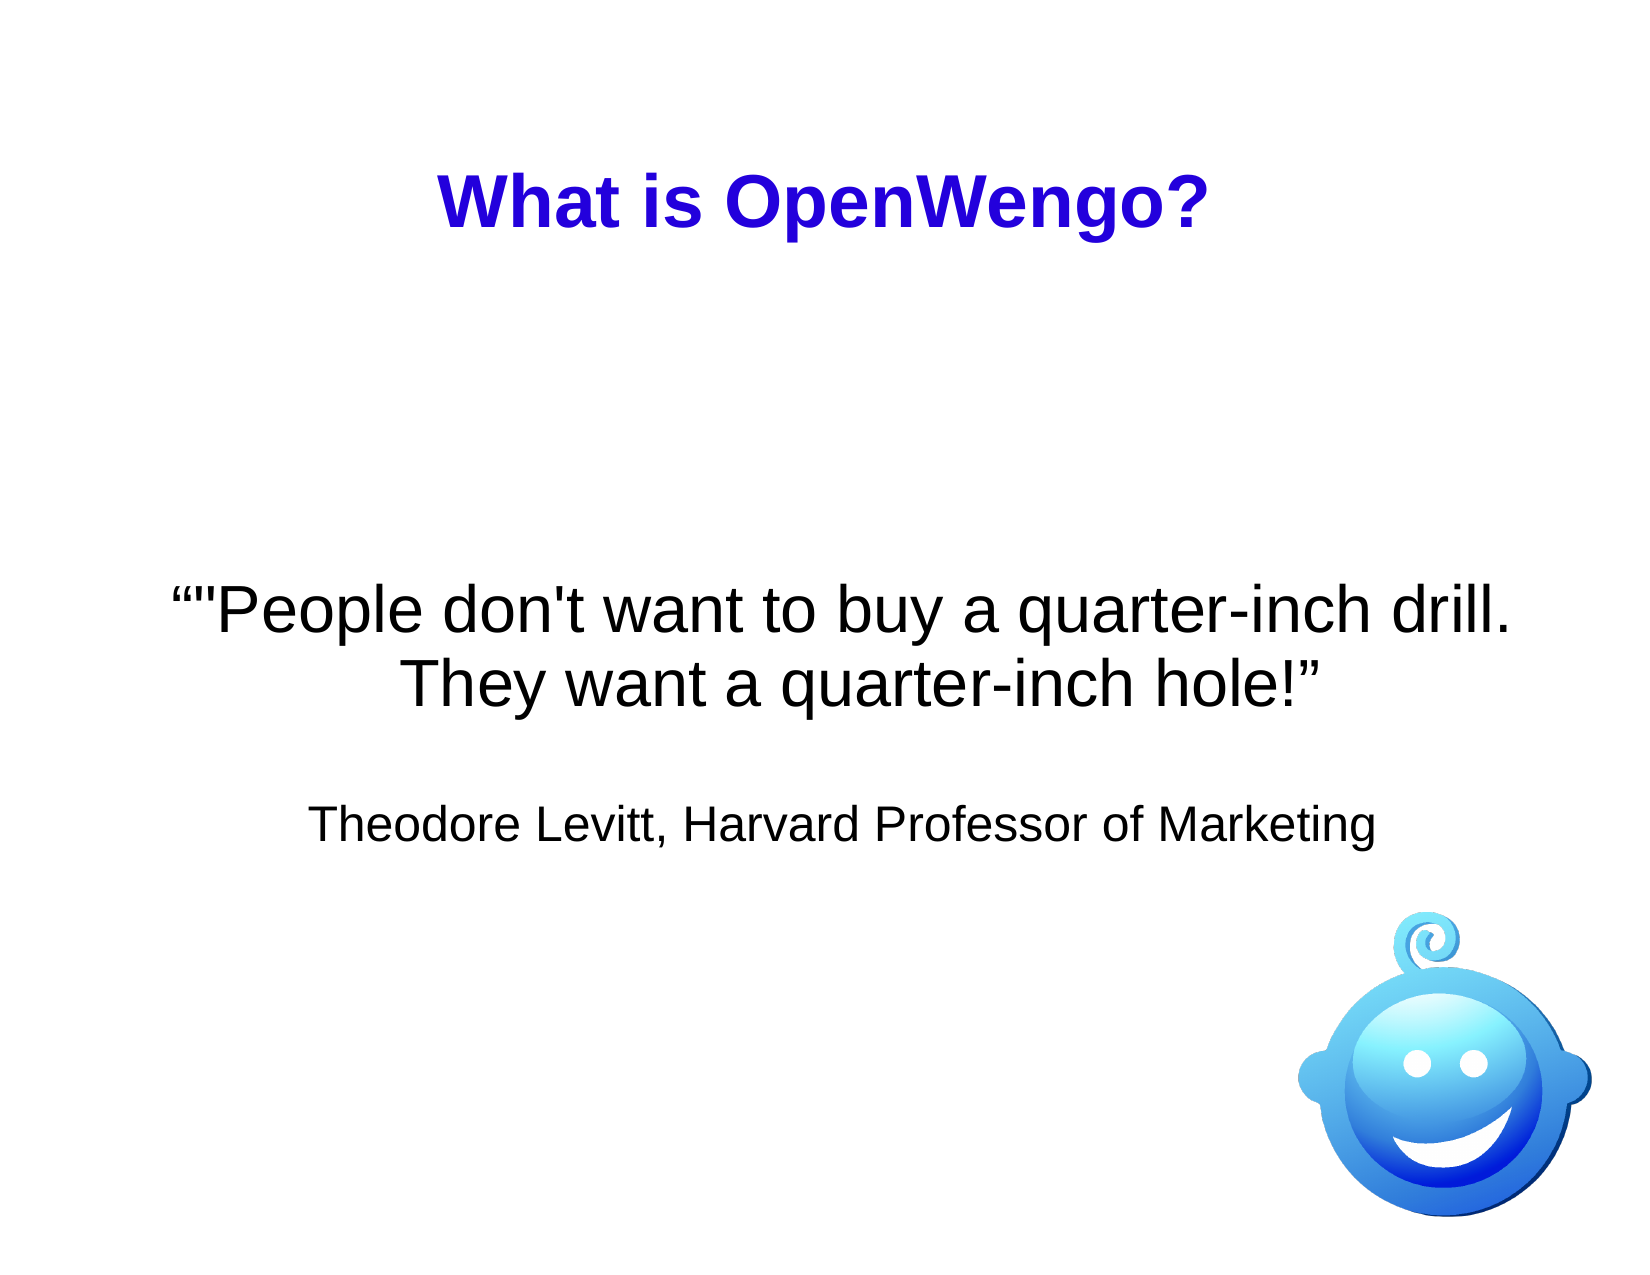

# What is OpenWengo?
“"People don't want to buy a quarter-inch drill. They want a quarter-inch hole!”
Theodore Levitt, Harvard Professor of Marketing